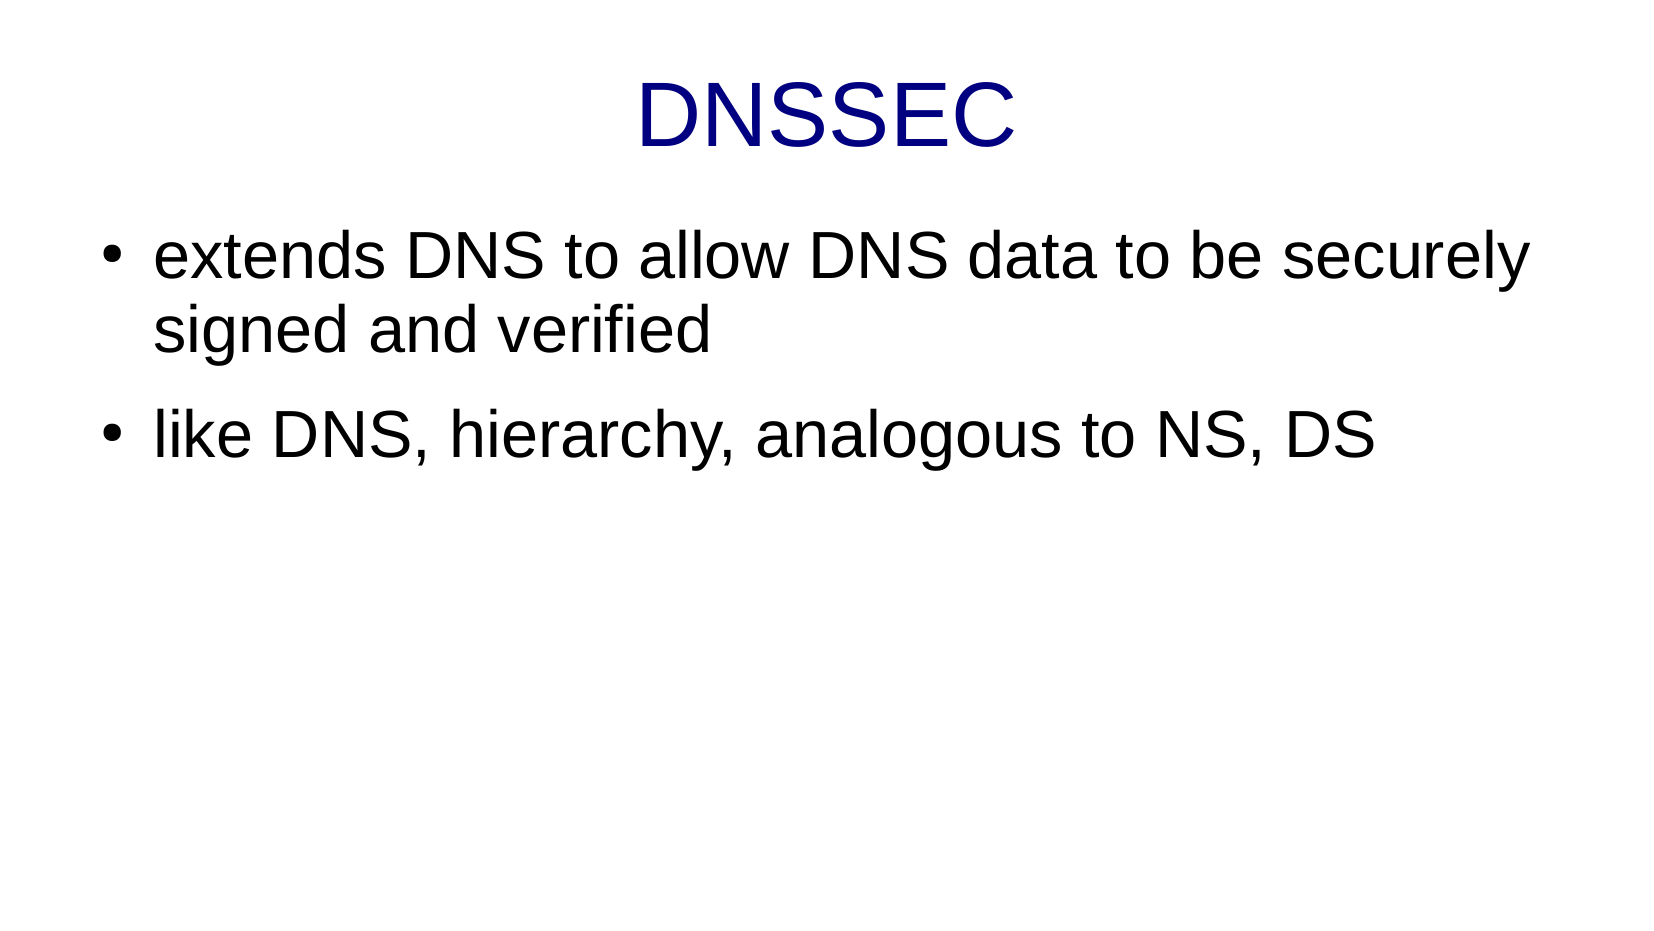

# DNSSEC
extends DNS to allow DNS data to be securely signed and verified
like DNS, hierarchy, analogous to NS, DS